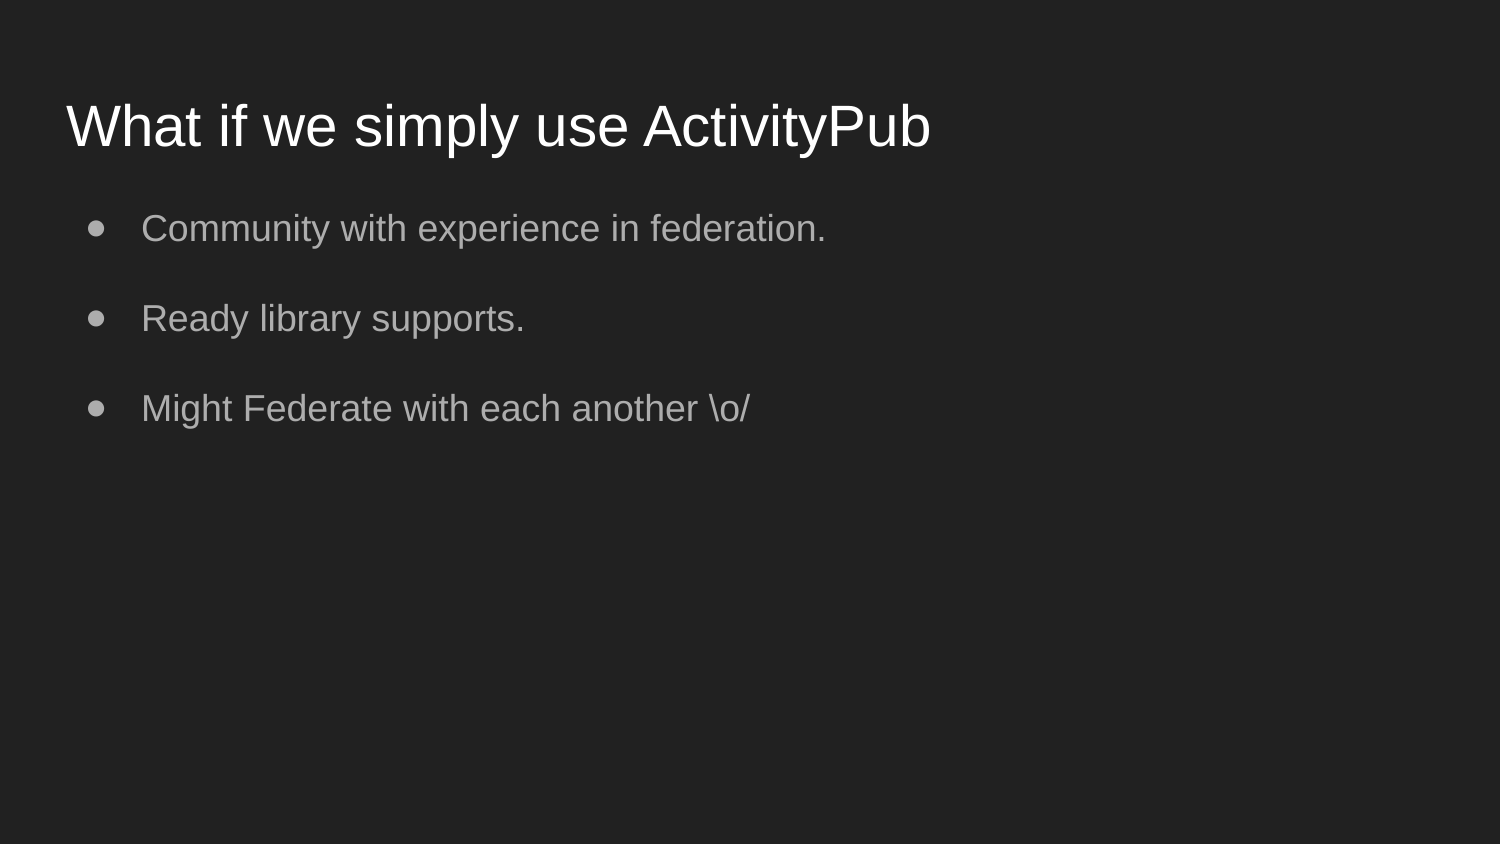

# What if we simply use ActivityPub
Community with experience in federation.
Ready library supports.
Might Federate with each another \o/